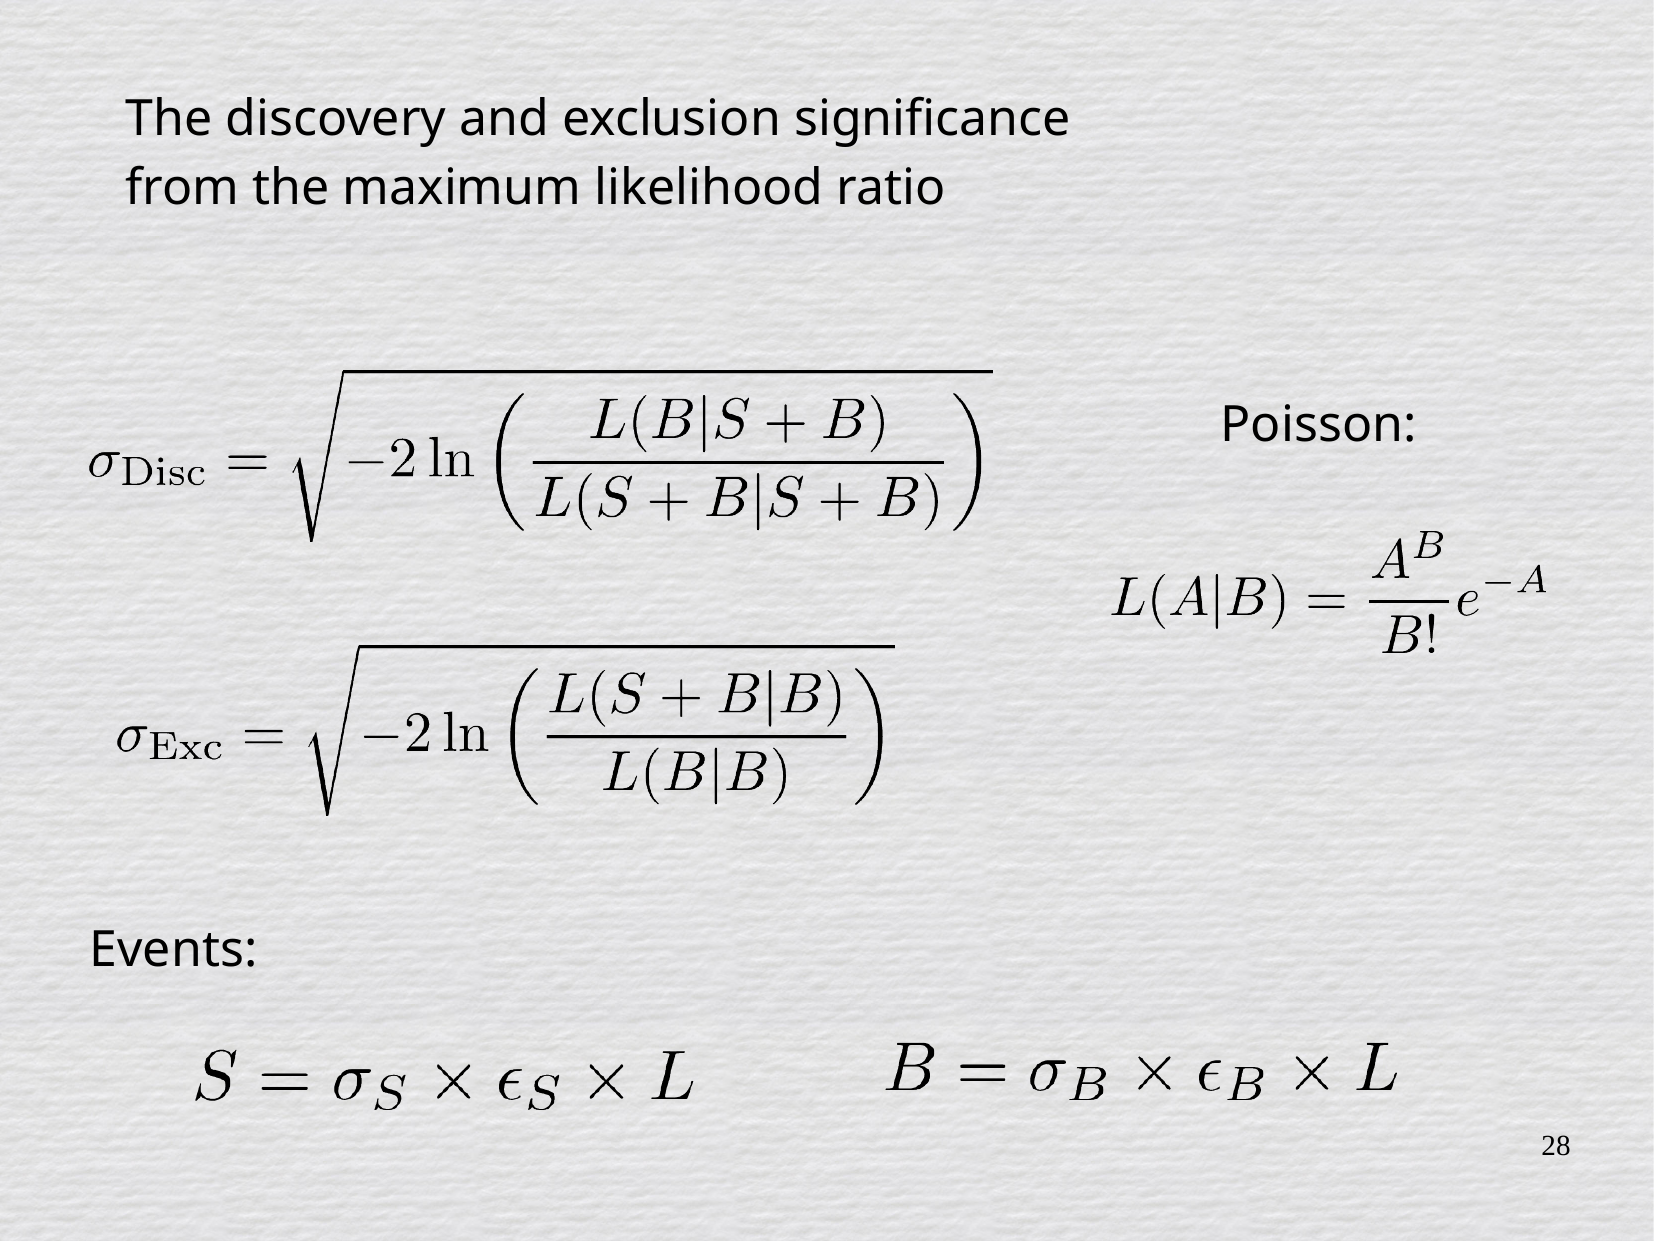

The discovery and exclusion significance
from the maximum likelihood ratio
Poisson:
Events:
28